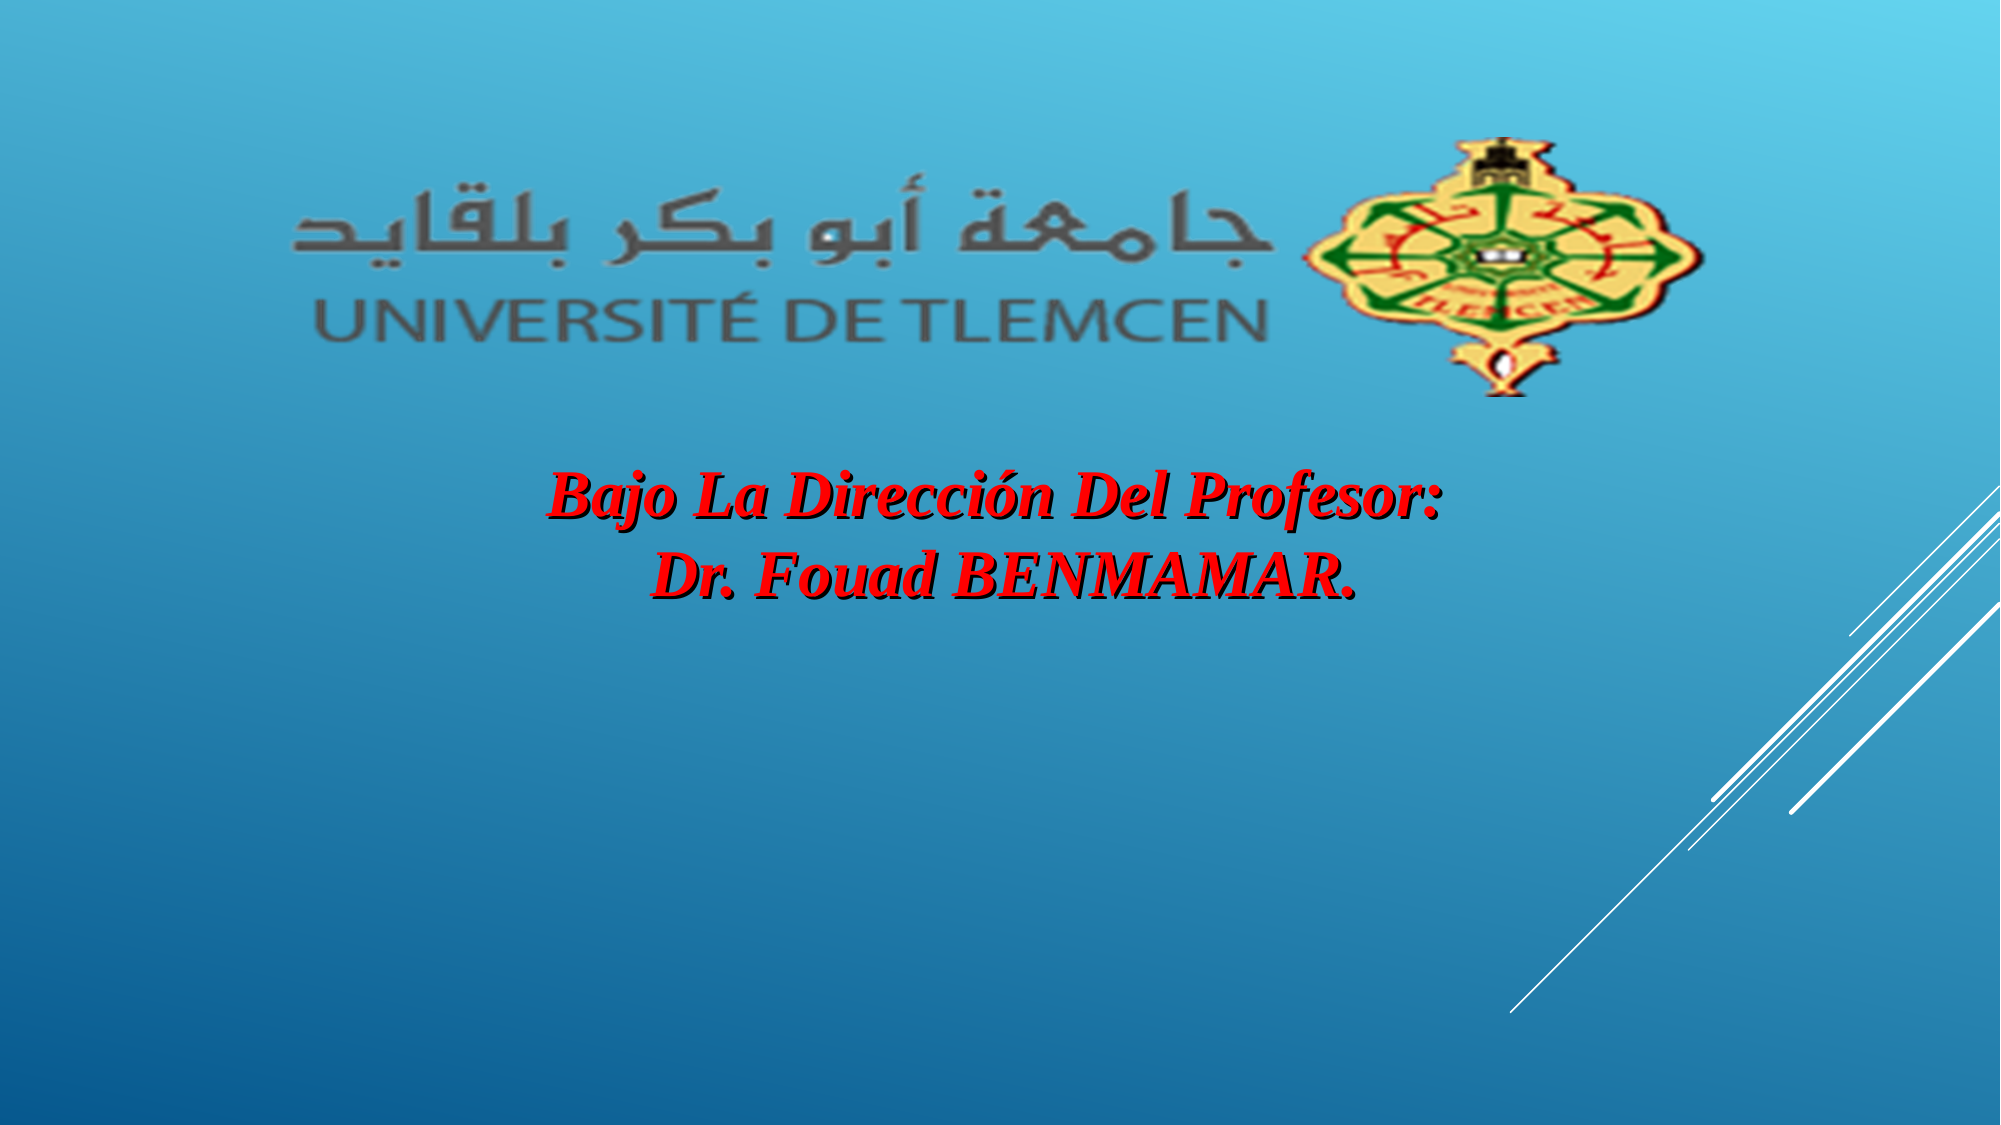

# Bajo La Dirección Del Profesor: Dr. Fouad BENMAMAR.